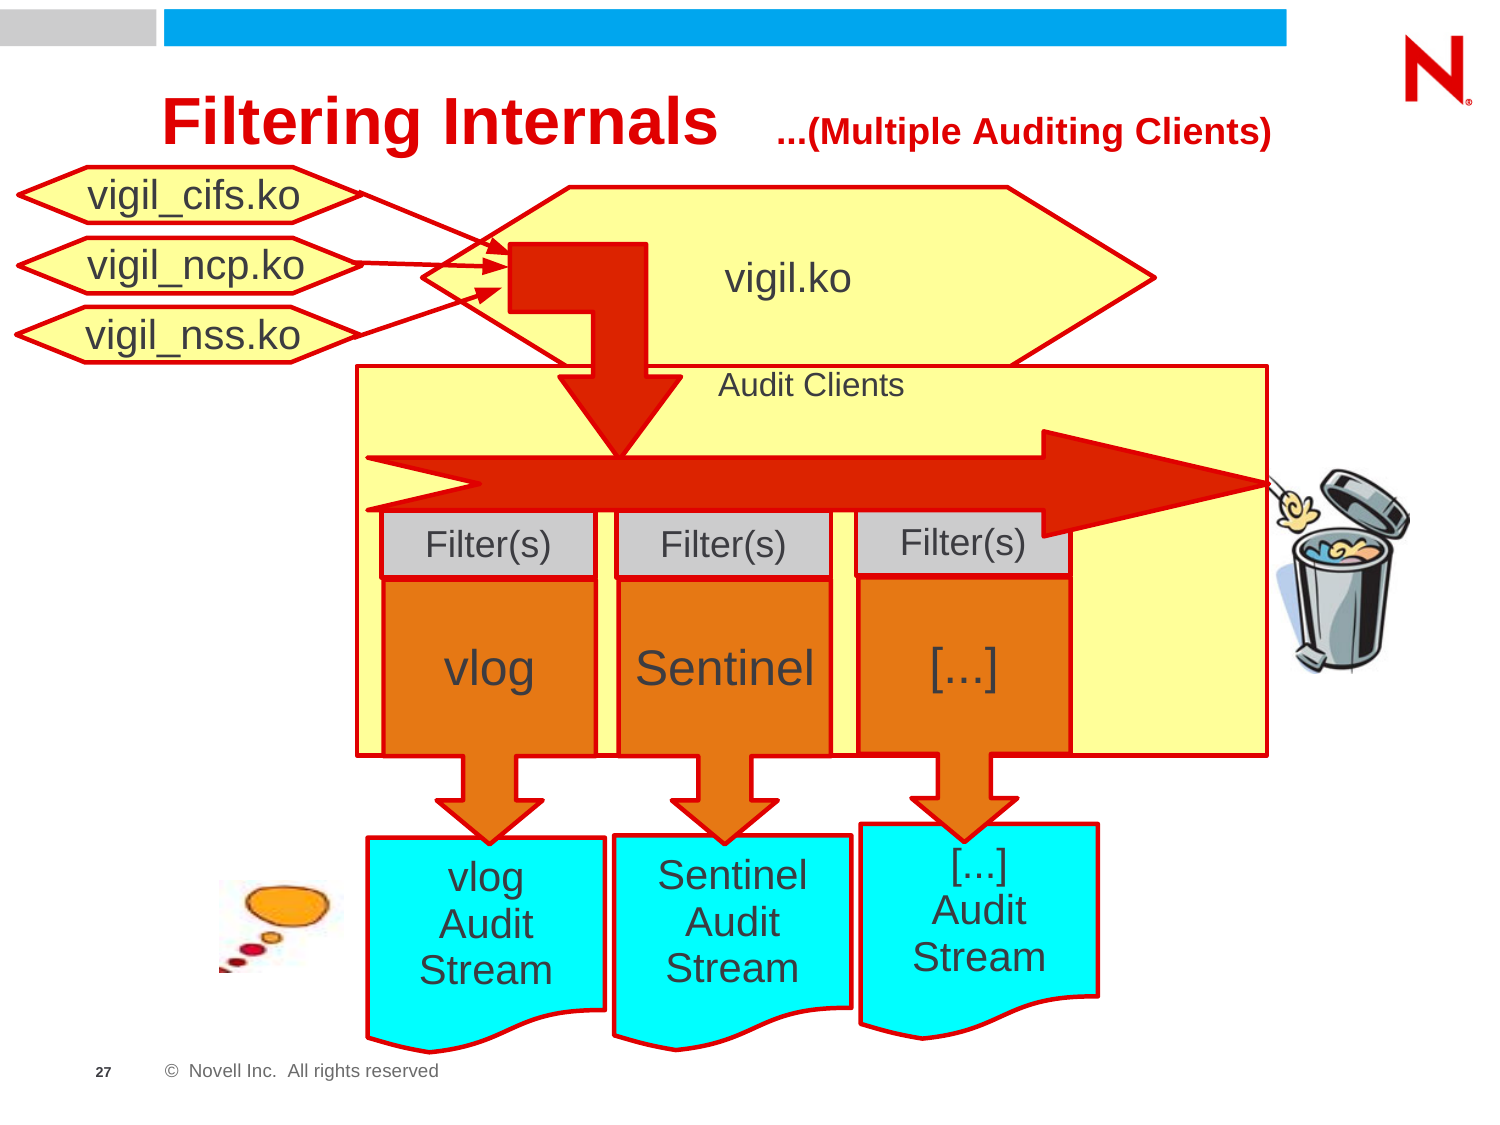

# Filtering Internals ...(Multiple Auditing Clients)
vigil_cifs.ko
vigil.ko
vigil_ncp.ko
vigil_nss.ko
Audit Clients
Filter(s)
Filter(s)
Filter(s)
[...]
vlog
Sentinel
[...]
Audit
Stream
Sentinel
Audit
Stream
vlog
Audit
Stream